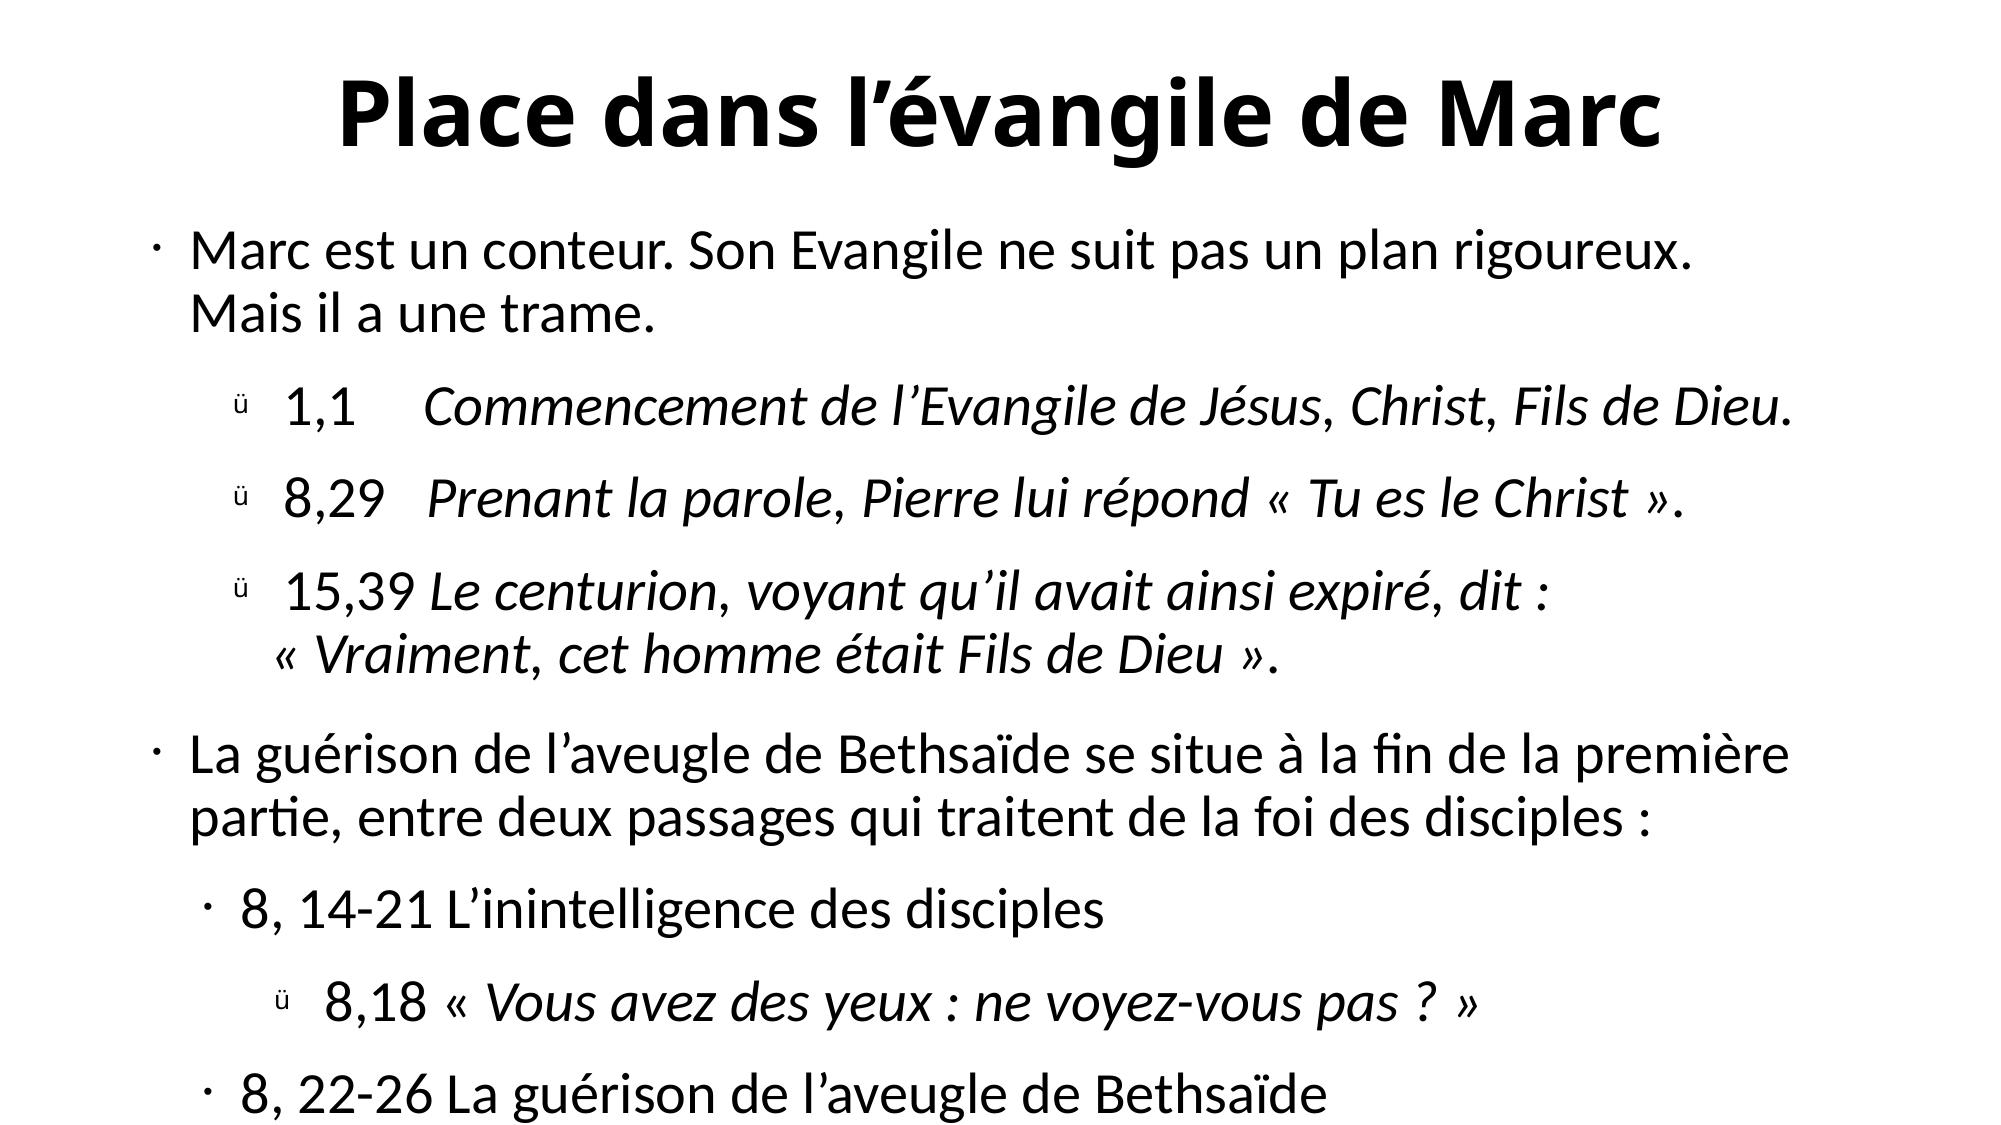

# Place dans l’évangile de Marc
Marc est un conteur. Son Evangile ne suit pas un plan rigoureux.
Mais il a une trame.
 1,1 Commencement de l’Evangile de Jésus, Christ, Fils de Dieu.
 8,29 Prenant la parole, Pierre lui répond « Tu es le Christ ».
 15,39 Le centurion, voyant qu’il avait ainsi expiré, dit :
« Vraiment, cet homme était Fils de Dieu ».
La guérison de l’aveugle de Bethsaïde se situe à la fin de la première partie, entre deux passages qui traitent de la foi des disciples :
8, 14-21 L’inintelligence des disciples
 8,18 « Vous avez des yeux : ne voyez-vous pas ? »
8, 22-26 La guérison de l’aveugle de Bethsaïde
8, 27-30 Pierre reconnaît en Jésus le Messie